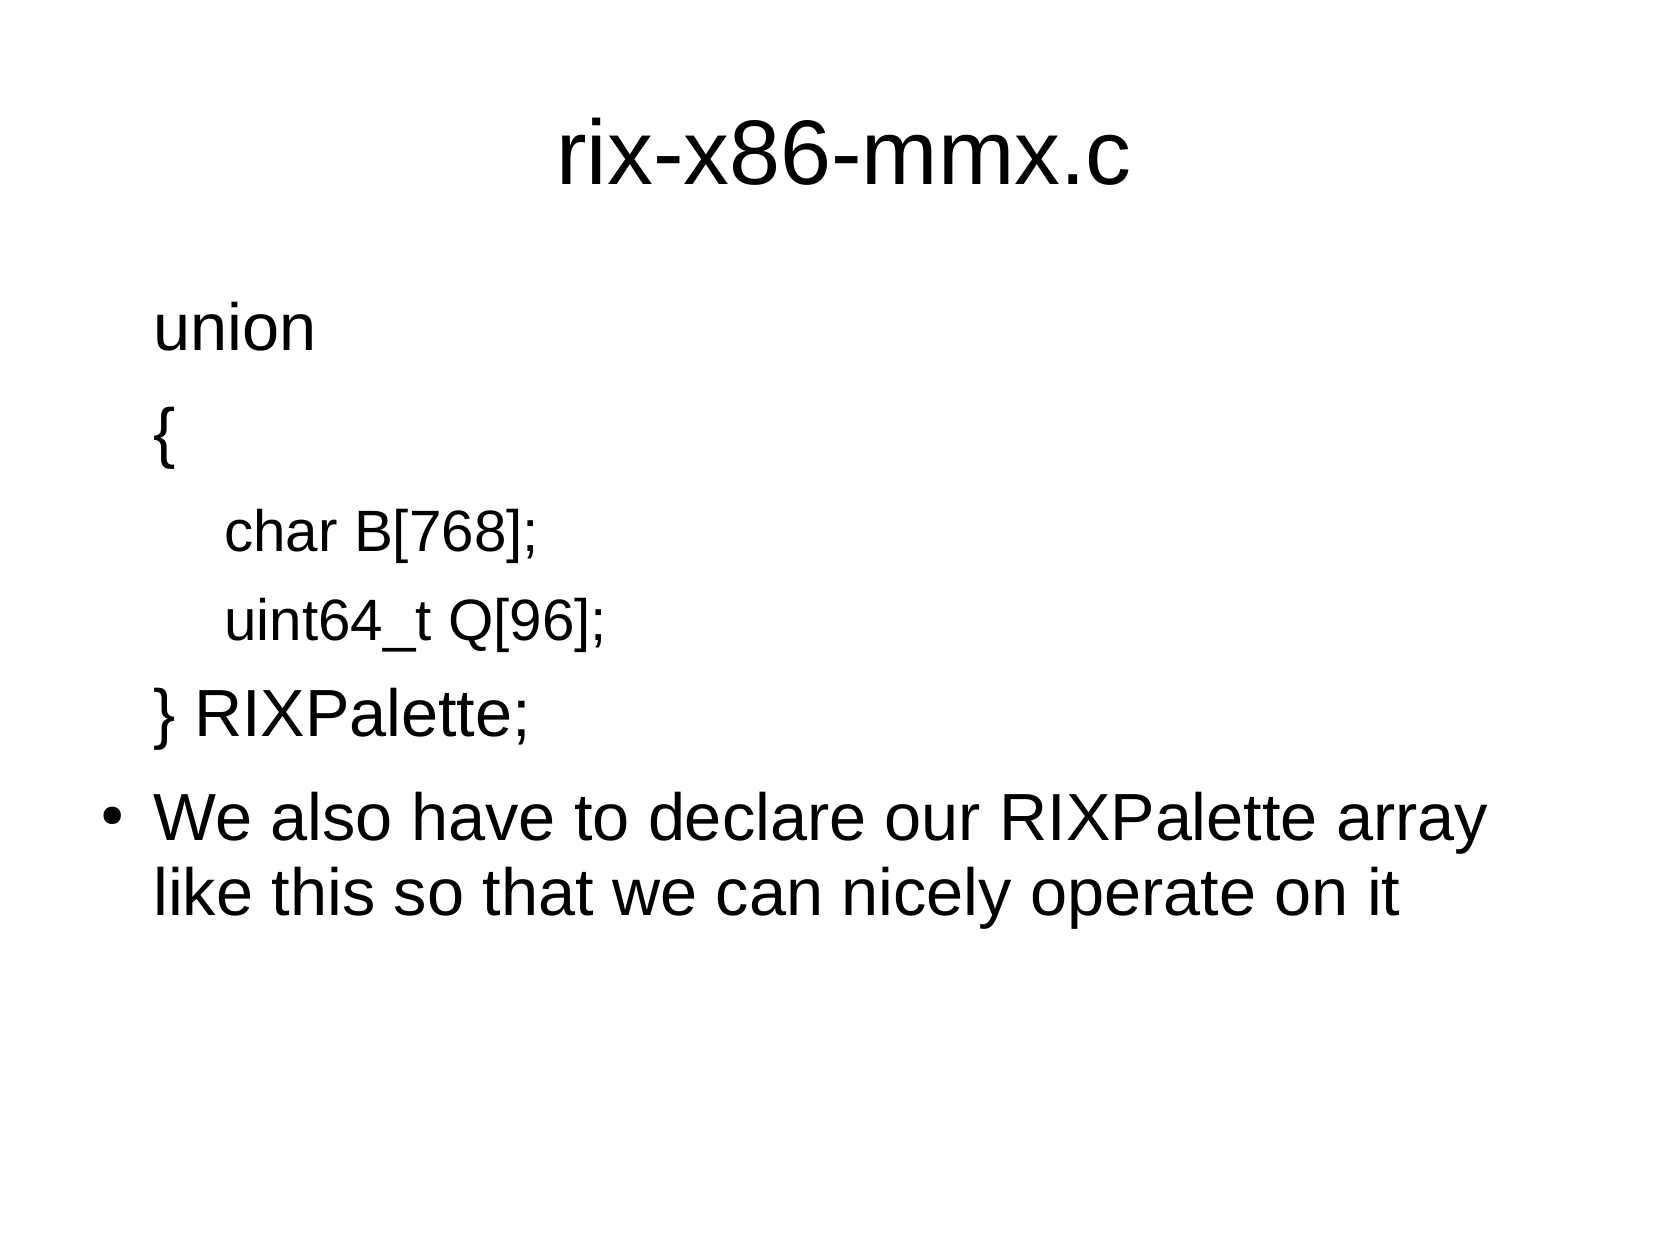

# rix-x86-mmx.c
union
{
char B[768];
uint64_t Q[96];
} RIXPalette;
We also have to declare our RIXPalette array like this so that we can nicely operate on it